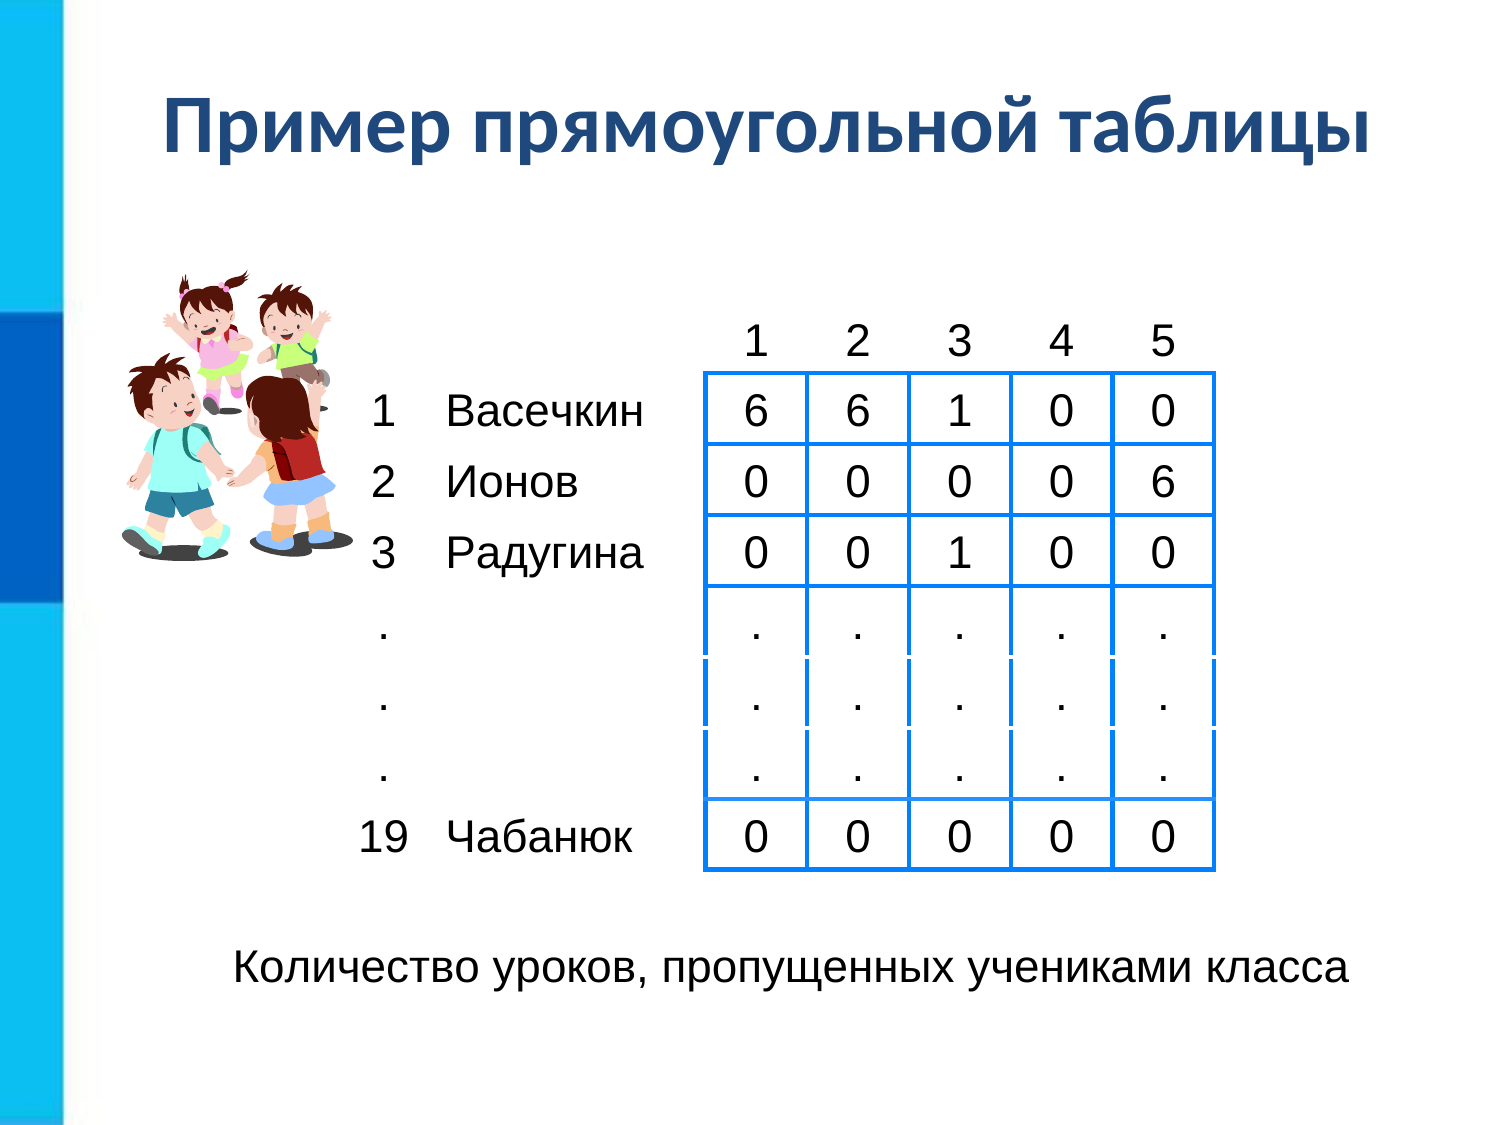

Пример прямоугольной таблицы
| | | 1 | 2 | 3 | 4 | 5 |
| --- | --- | --- | --- | --- | --- | --- |
| 1 | Васечкин | 6 | 6 | 1 | 0 | 0 |
| 2 | Ионов | 0 | 0 | 0 | 0 | 6 |
| 3 | Радугина | 0 | 0 | 1 | 0 | 0 |
| . | | . | . | . | . | . |
| . | | . | . | . | . | . |
| . | | . | . | . | . | . |
| 19 | Чабанюк | 0 | 0 | 0 | 0 | 0 |
Количество уроков, пропущенных учениками класса